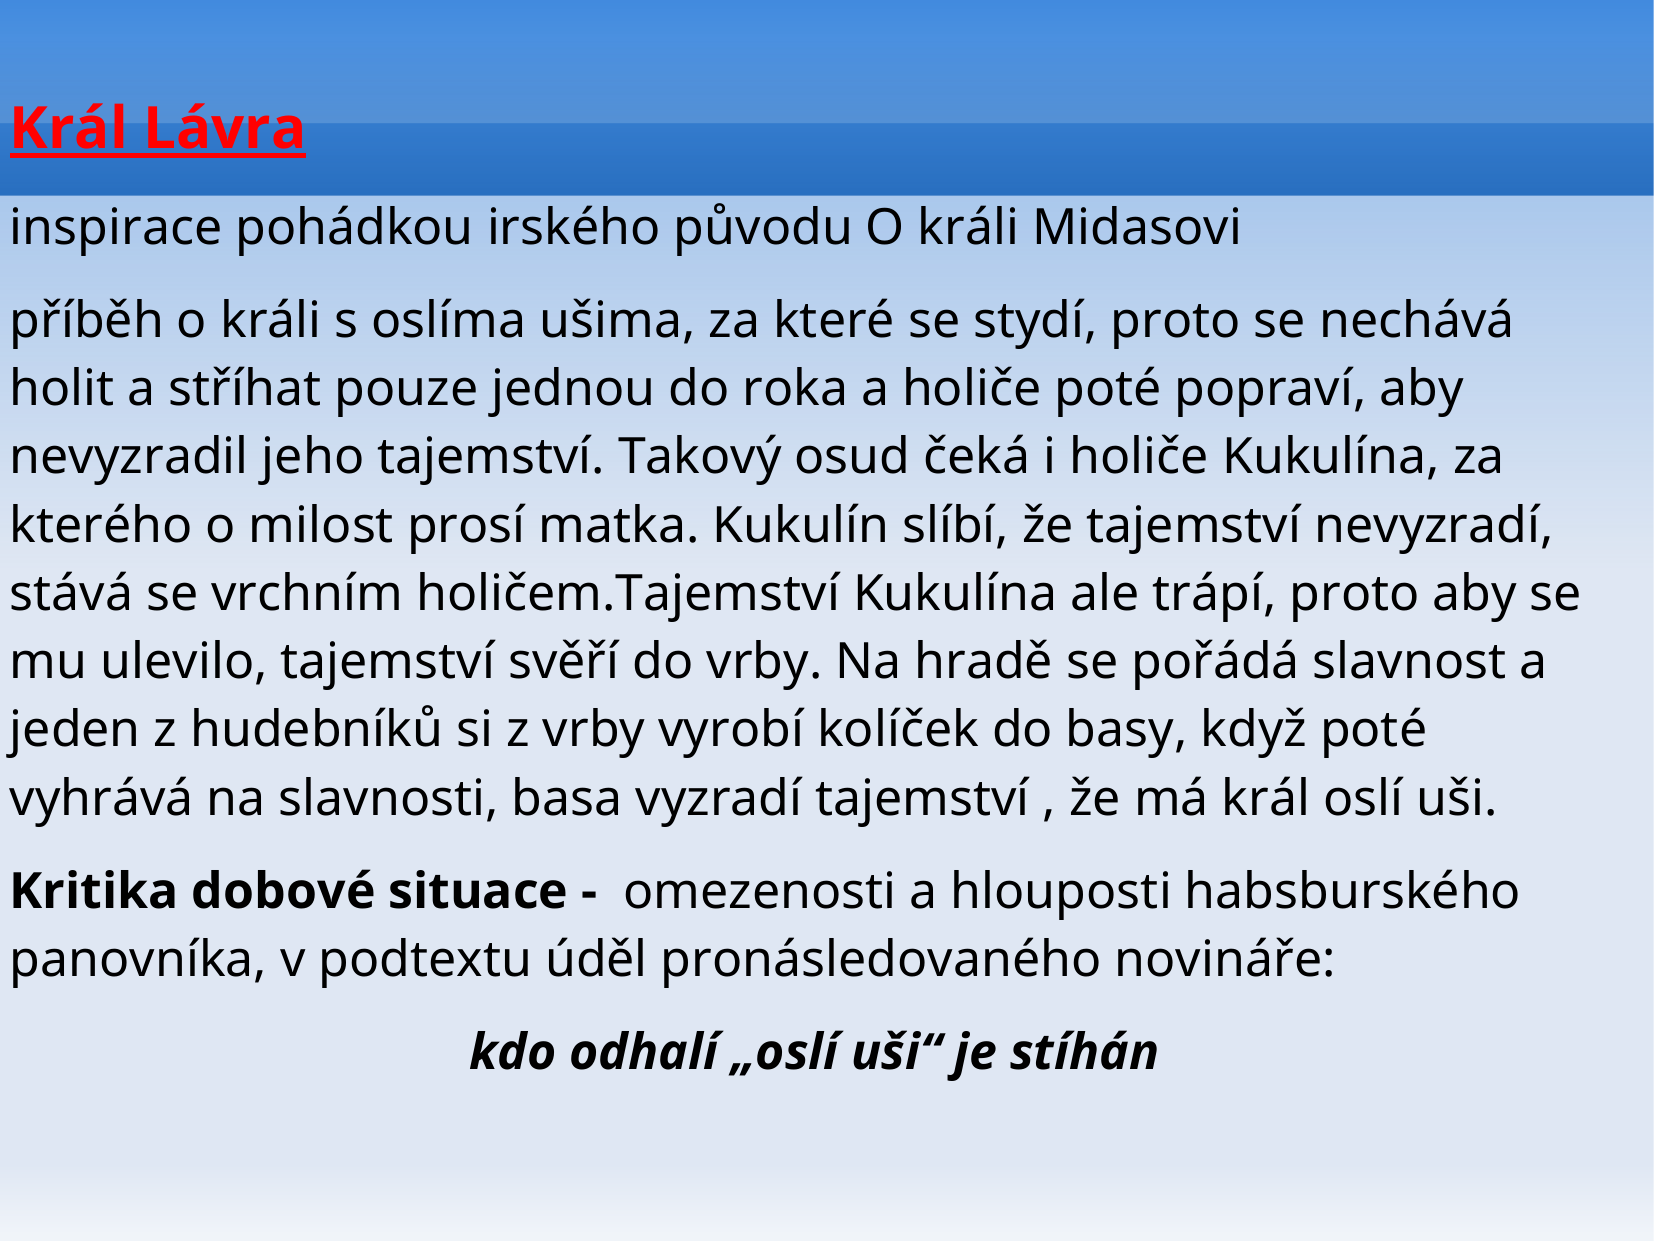

Král Lávra
inspirace pohádkou irského původu O králi Midasovi
příběh o králi s oslíma ušima, za které se stydí, proto se nechává holit a stříhat pouze jednou do roka a holiče poté popraví, aby nevyzradil jeho tajemství. Takový osud čeká i holiče Kukulína, za kterého o milost prosí matka. Kukulín slíbí, že tajemství nevyzradí, stává se vrchním holičem.Tajemství Kukulína ale trápí, proto aby se mu ulevilo, tajemství svěří do vrby. Na hradě se pořádá slavnost a jeden z hudebníků si z vrby vyrobí kolíček do basy, když poté vyhrává na slavnosti, basa vyzradí tajemství , že má král oslí uši.
Kritika dobové situace - omezenosti a hlouposti habsburského panovníka, v podtextu úděl pronásledovaného novináře:
kdo odhalí „oslí uši“ je stíhán